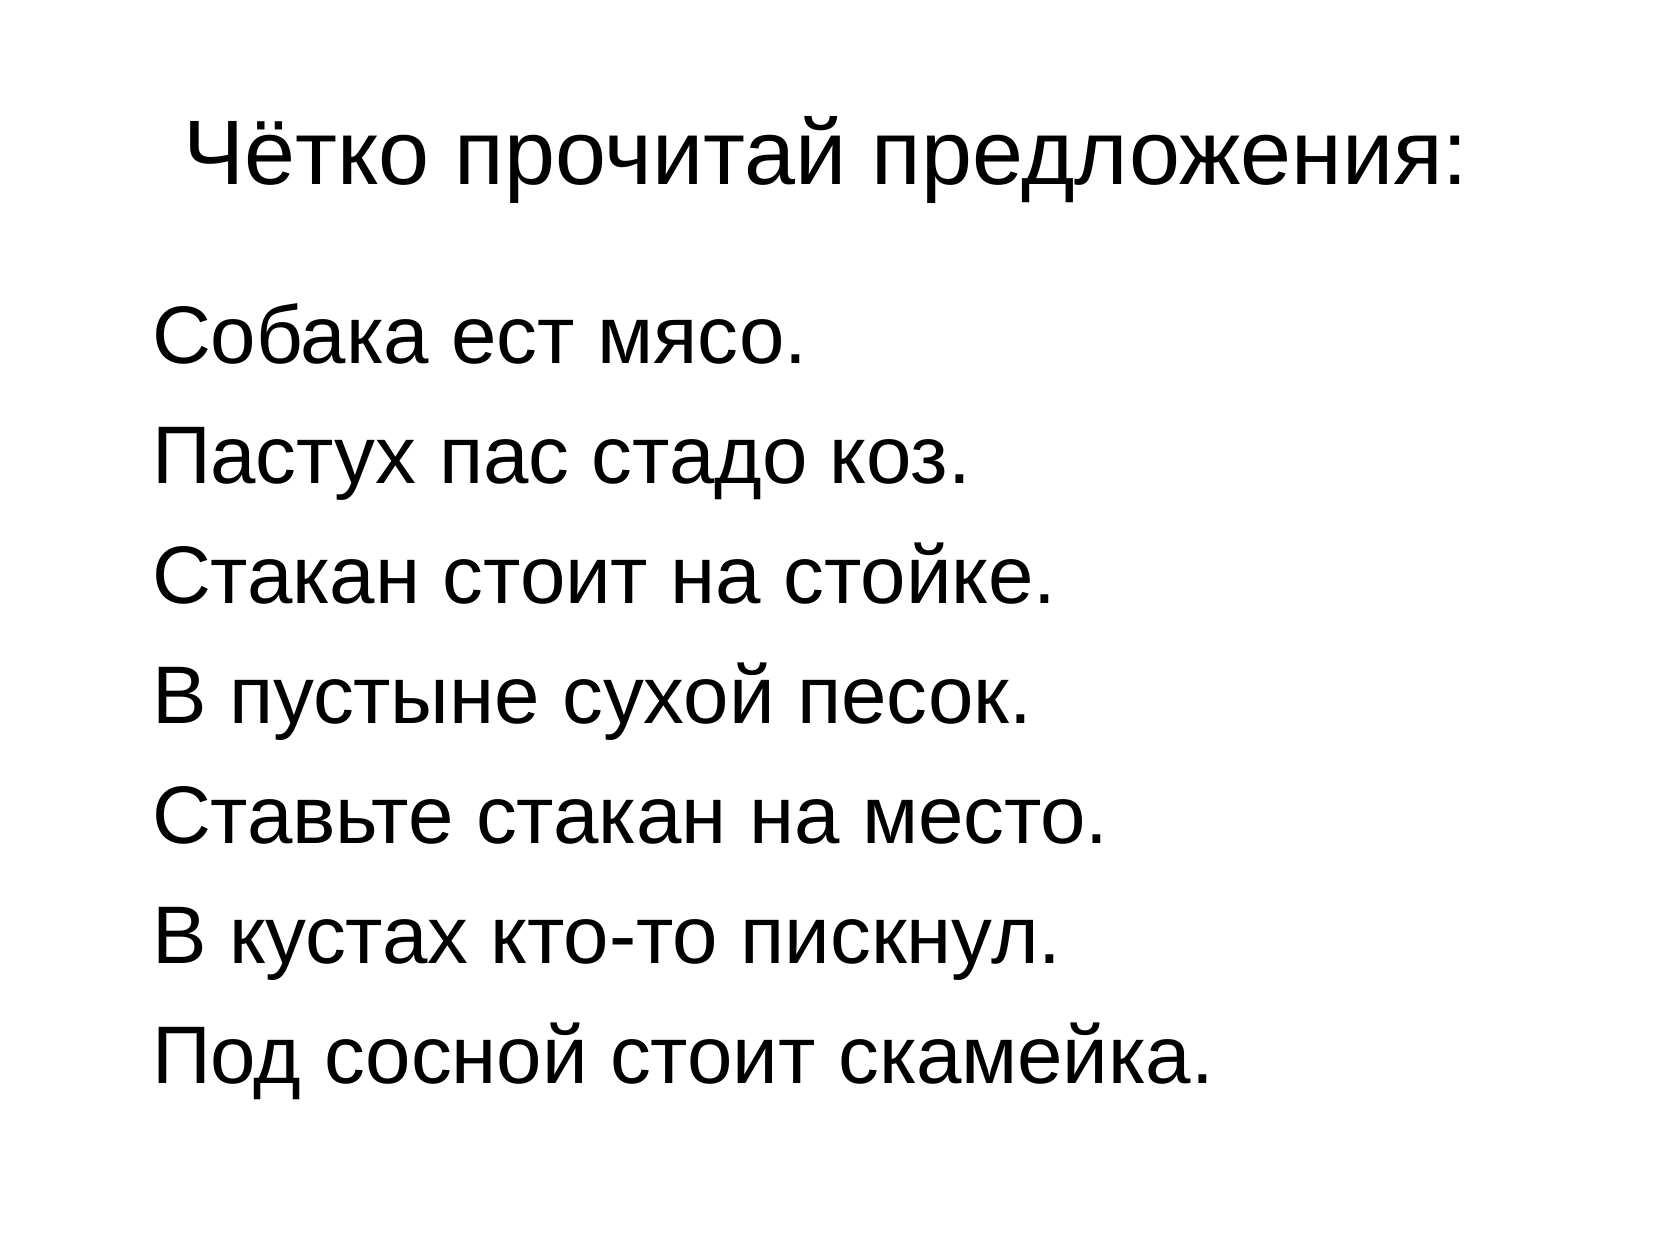

# Чётко прочитай предложения:
Собака ест мясо.
Пастух пас стадо коз.
Стакан стоит на стойке.
В пустыне сухой песок.
Ставьте стакан на место.
В кустах кто-то пискнул.
Под сосной стоит скамейка.